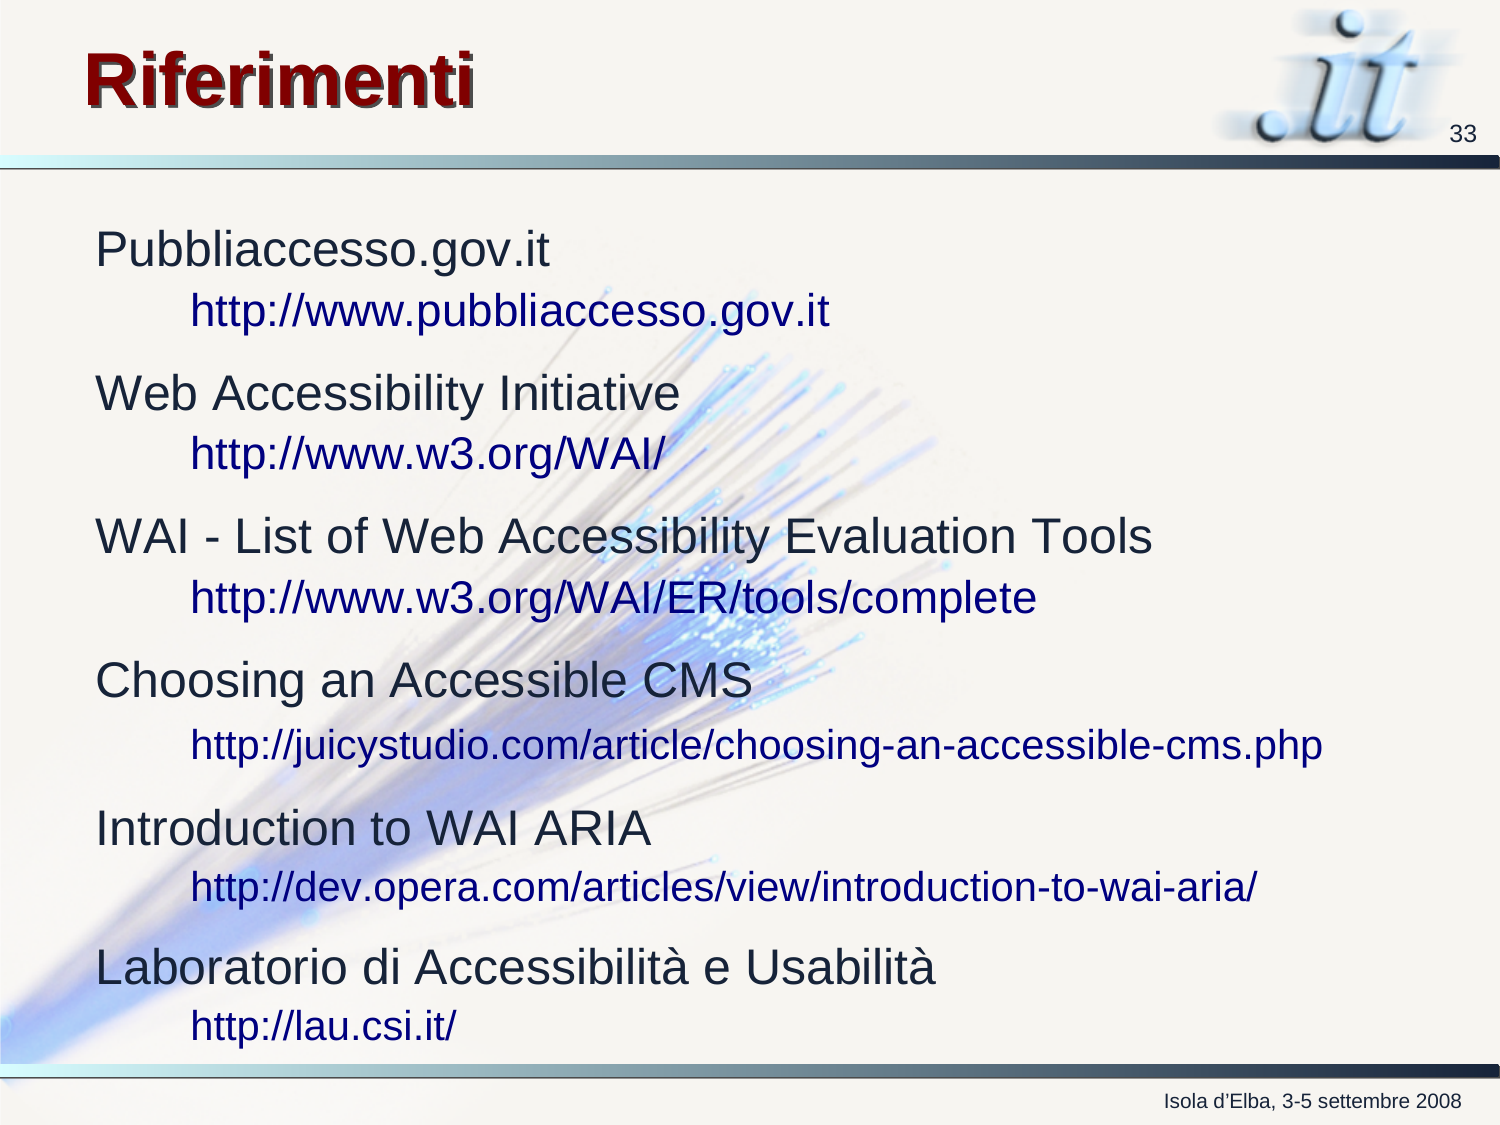

# Riferimenti
Pubbliaccesso.gov.it
http://www.pubbliaccesso.gov.it
Web Accessibility Initiative
http://www.w3.org/WAI/
WAI - List of Web Accessibility Evaluation Tools
http://www.w3.org/WAI/ER/tools/complete
Choosing an Accessible CMS
http://juicystudio.com/article/choosing-an-accessible-cms.php
Introduction to WAI ARIA
http://dev.opera.com/articles/view/introduction-to-wai-aria/
Laboratorio di Accessibilità e Usabilità
http://lau.csi.it/